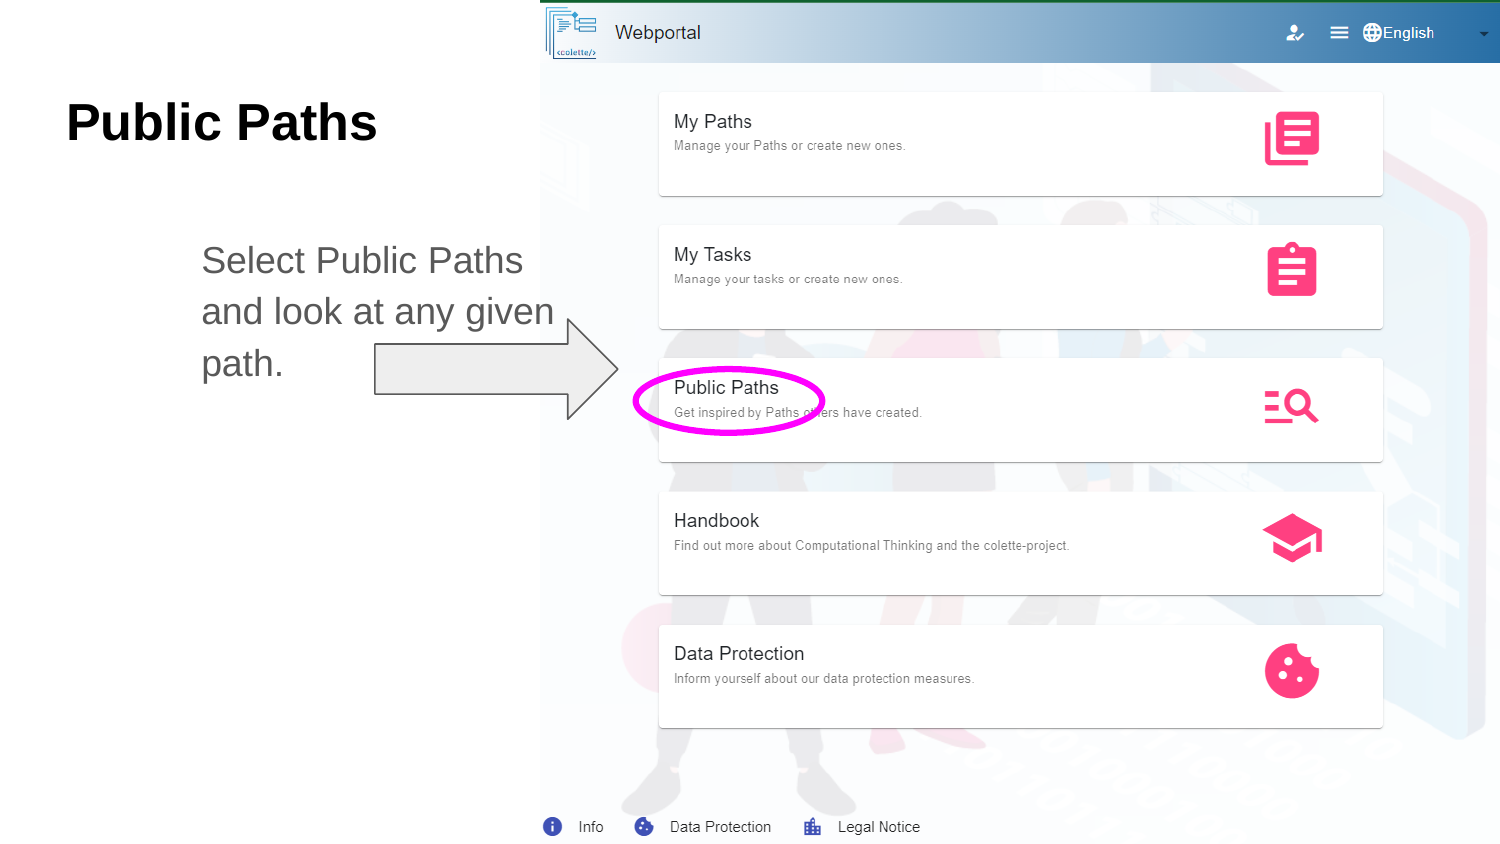

# Public Paths
Select Public Paths and look at any given path.